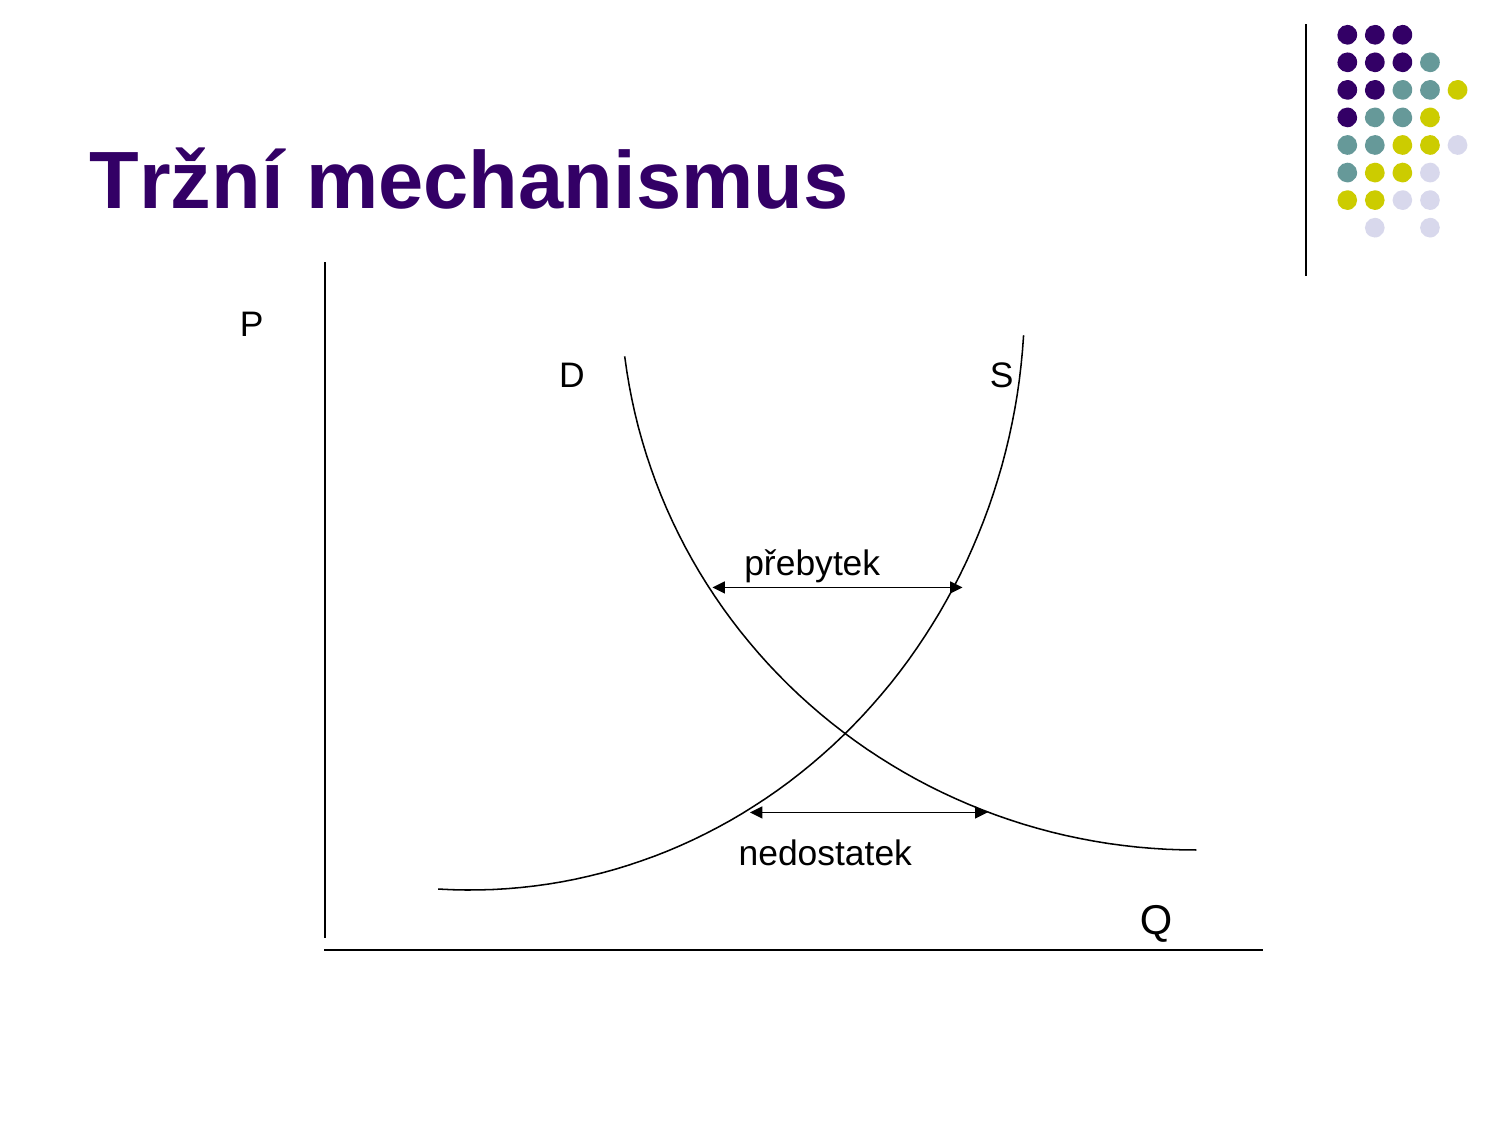

# Tržní mechanismus
		P
				 D			S
				 přebytek
					 nedostatek
								Q